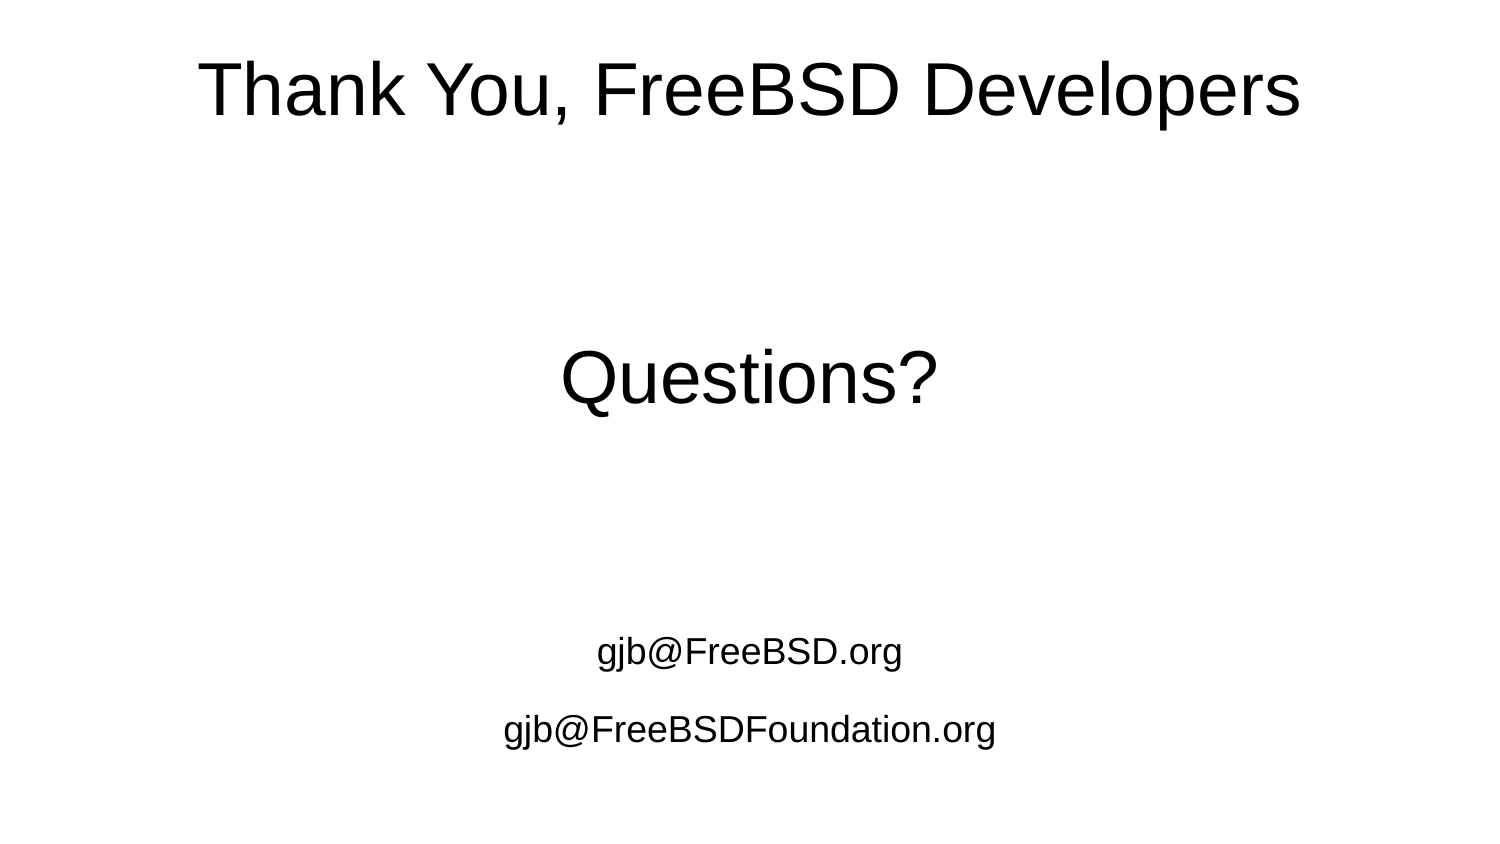

# Thank You, FreeBSD Developers
Questions?
gjb@FreeBSD.org
gjb@FreeBSDFoundation.org